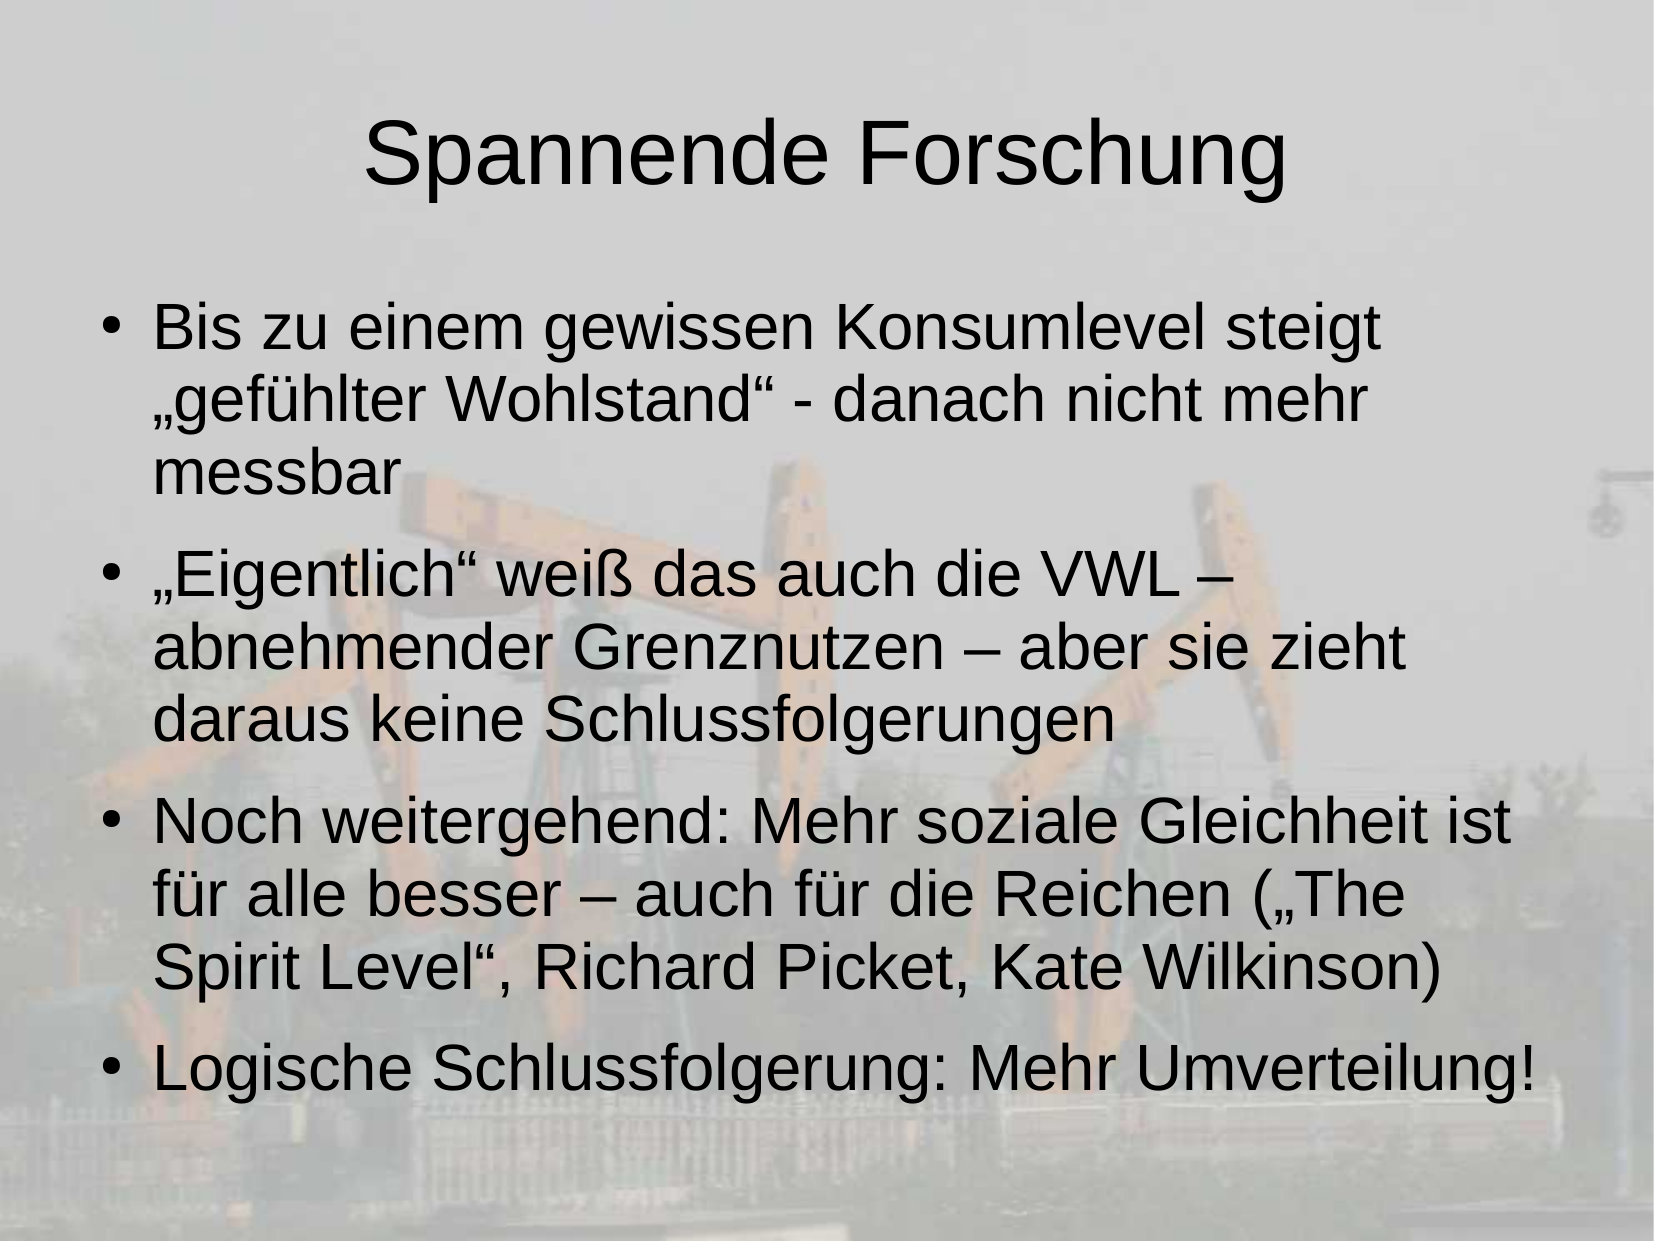

# Spannende Forschung
Bis zu einem gewissen Konsumlevel steigt „gefühlter Wohlstand“ - danach nicht mehr messbar
„Eigentlich“ weiß das auch die VWL – abnehmender Grenznutzen – aber sie zieht daraus keine Schlussfolgerungen
Noch weitergehend: Mehr soziale Gleichheit ist für alle besser – auch für die Reichen („The Spirit Level“, Richard Picket, Kate Wilkinson)
Logische Schlussfolgerung: Mehr Umverteilung!